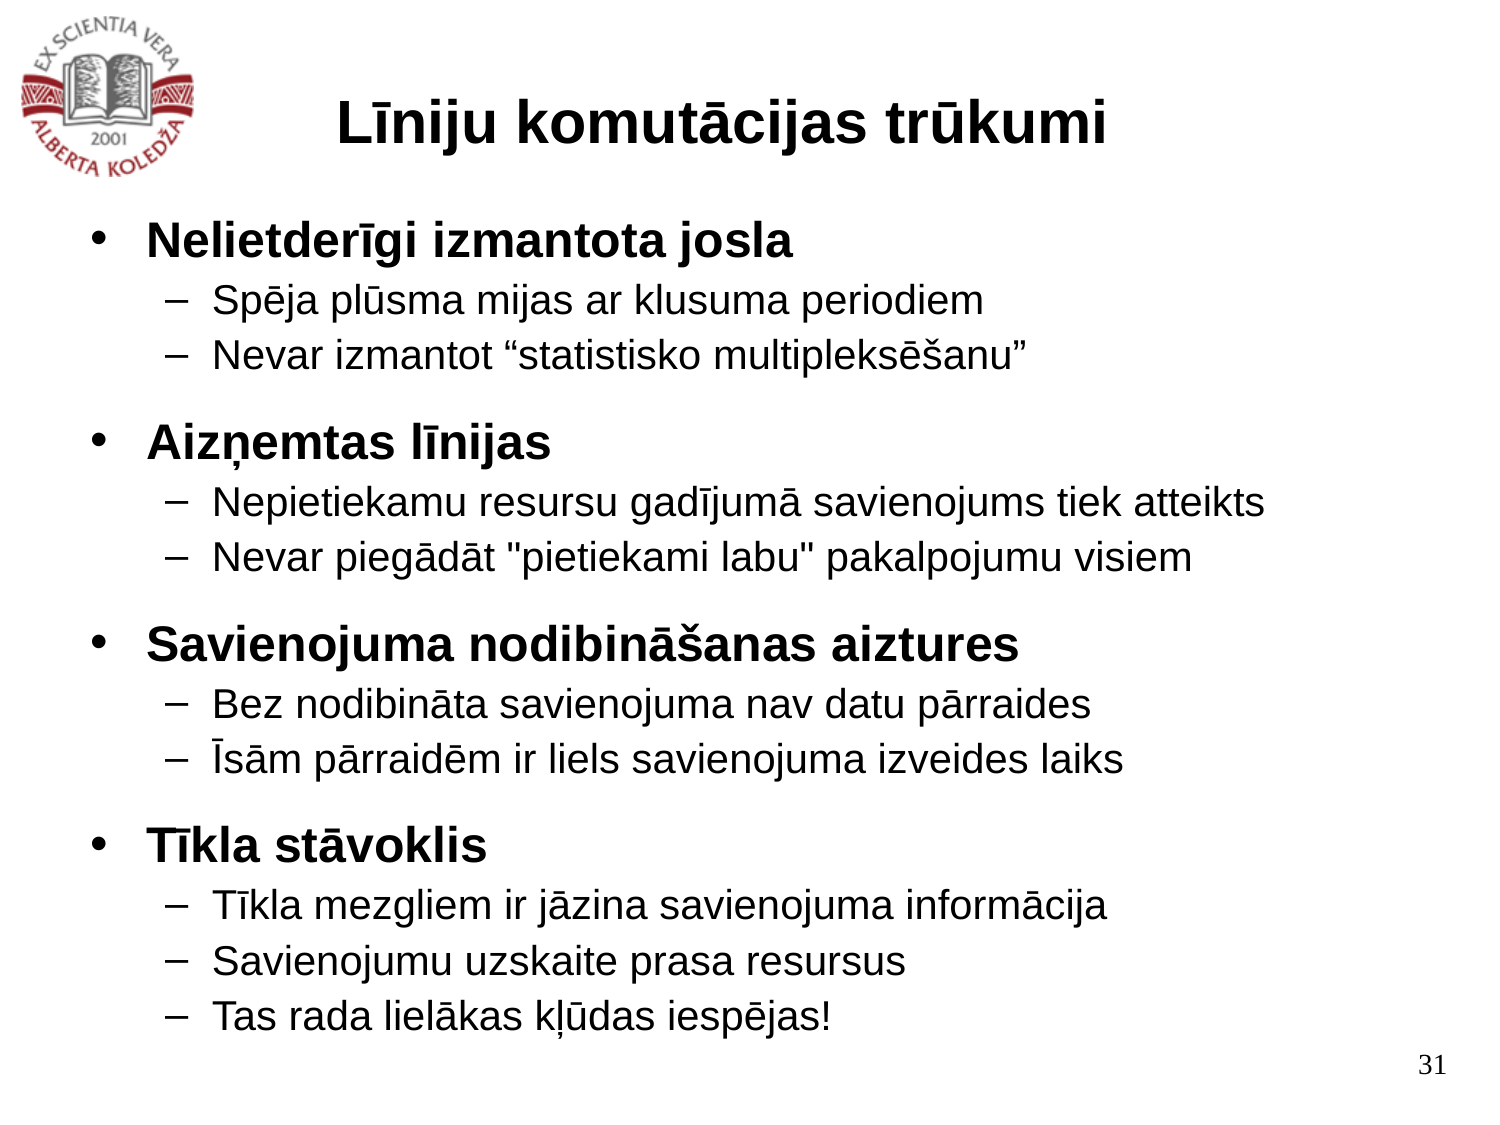

# Līniju komutācijas trūkumi
Nelietderīgi izmantota josla
Spēja plūsma mijas ar klusuma periodiem
Nevar izmantot “statistisko multipleksēšanu”
Aizņemtas līnijas
Nepietiekamu resursu gadījumā savienojums tiek atteikts
Nevar piegādāt "pietiekami labu" pakalpojumu visiem
Savienojuma nodibināšanas aiztures
Bez nodibināta savienojuma nav datu pārraides
Īsām pārraidēm ir liels savienojuma izveides laiks
Tīkla stāvoklis
Tīkla mezgliem ir jāzina savienojuma informācija
Savienojumu uzskaite prasa resursus
Tas rada lielākas kļūdas iespējas!